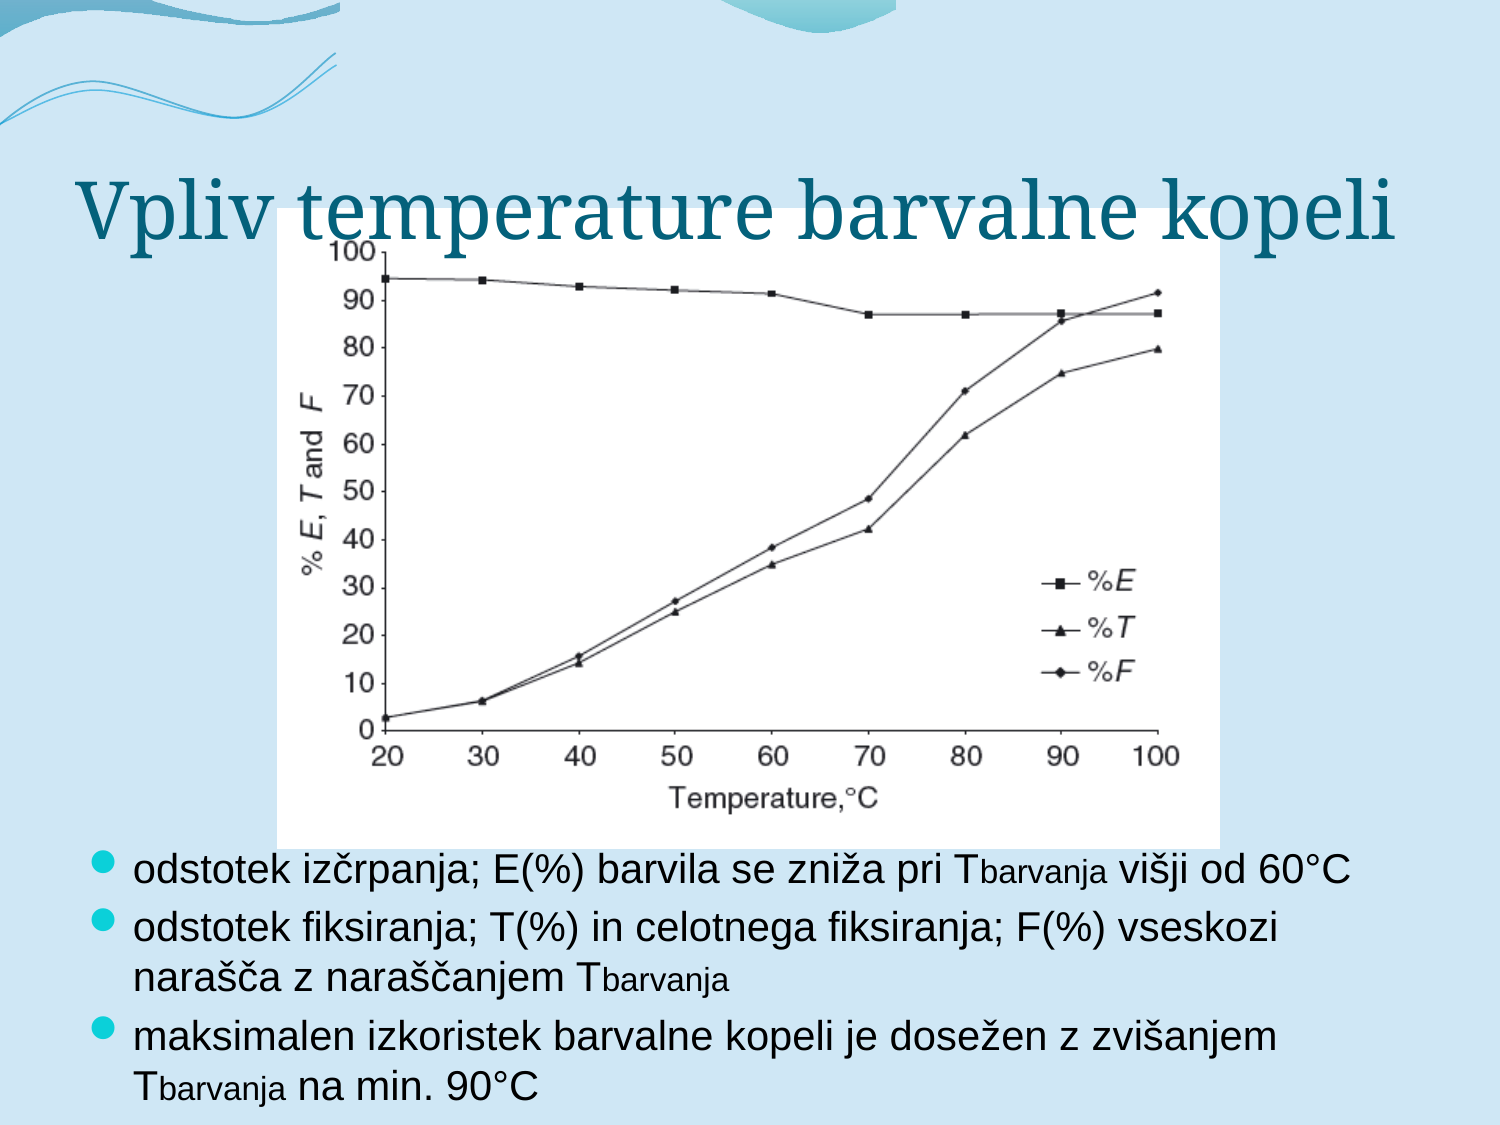

# Vpliv temperature barvalne kopeli
odstotek izčrpanja; E(%) barvila se zniža pri Tbarvanja višji od 60°C
odstotek fiksiranja; T(%) in celotnega fiksiranja; F(%) vseskozi narašča z naraščanjem Tbarvanja
maksimalen izkoristek barvalne kopeli je dosežen z zvišanjem Tbarvanja na min. 90°C